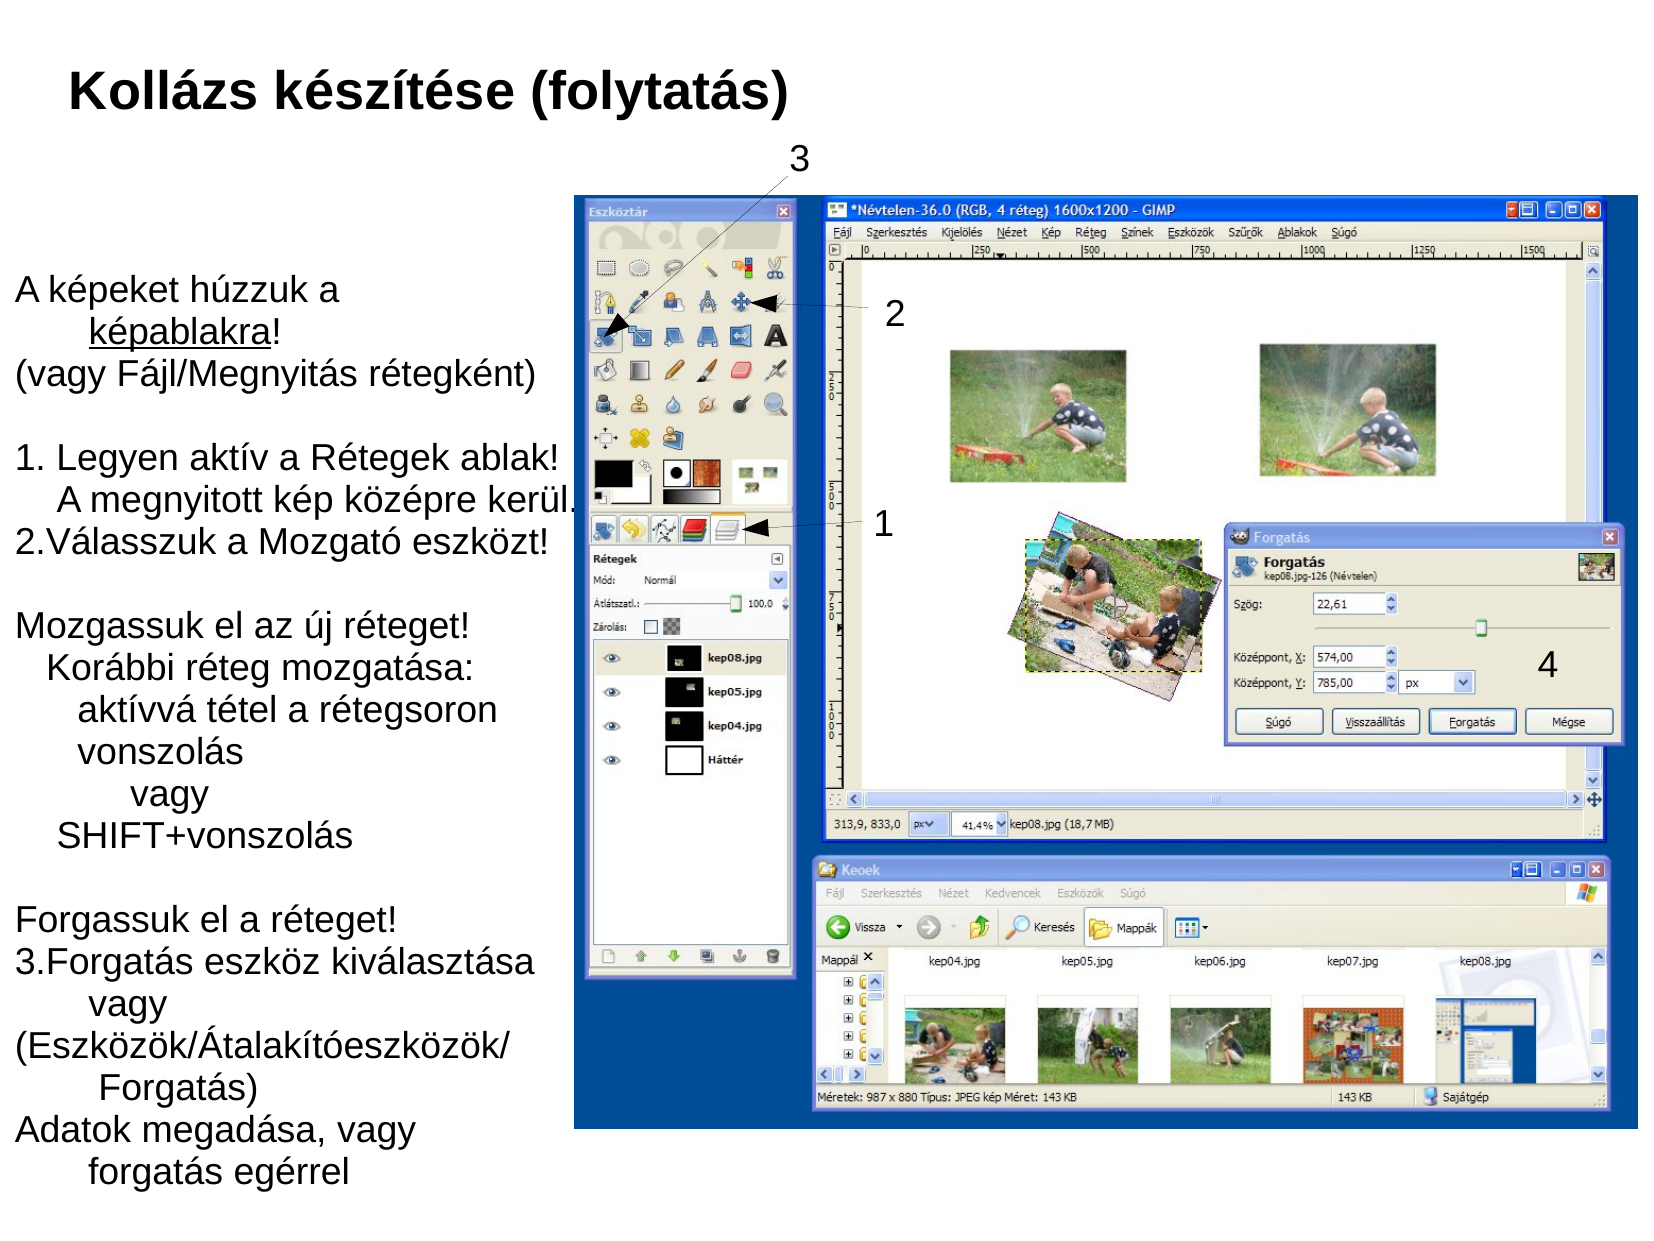

Kollázs készítése (folytatás)
3
A képeket húzzuk a
	képablakra!
(vagy Fájl/Megnyitás rétegként)
1. Legyen aktív a Rétegek ablak!
 A megnyitott kép középre kerül.
2.Válasszuk a Mozgató eszközt!
Mozgassuk el az új réteget!
 Korábbi réteg mozgatása:
 aktívvá tétel a rétegsoron
 vonszolás
 vagy
 SHIFT+vonszolás
Forgassuk el a réteget!
3.Forgatás eszköz kiválasztása
 vagy
(Eszközök/Átalakítóeszközök/
 Forgatás)
Adatok megadása, vagy
 forgatás egérrel
2
1
4